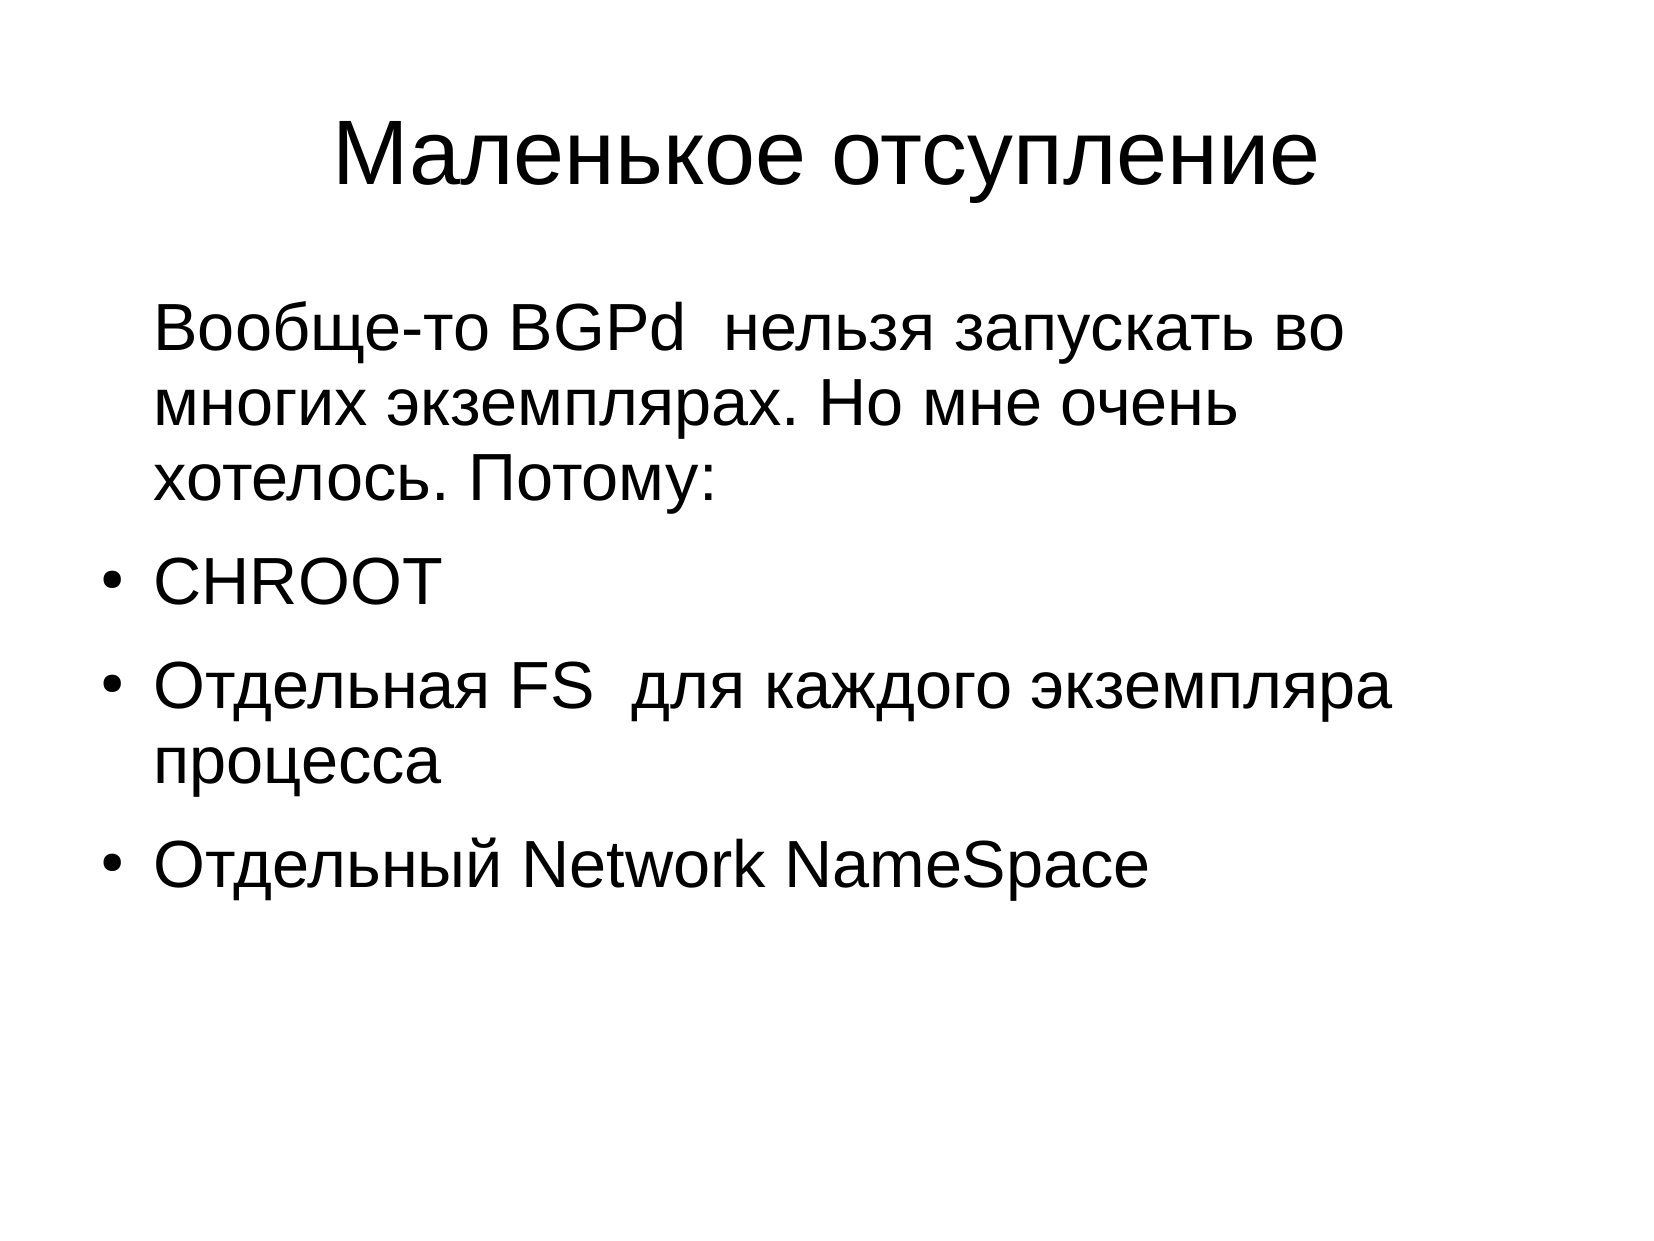

# Маленькое отсупление
Вообще-то BGPd нельзя запускать во многих экземплярах. Но мне очень хотелось. Потому:
CHROOT
Отдельная FS для каждого экземпляра процесса
Отдельный Network NameSpace